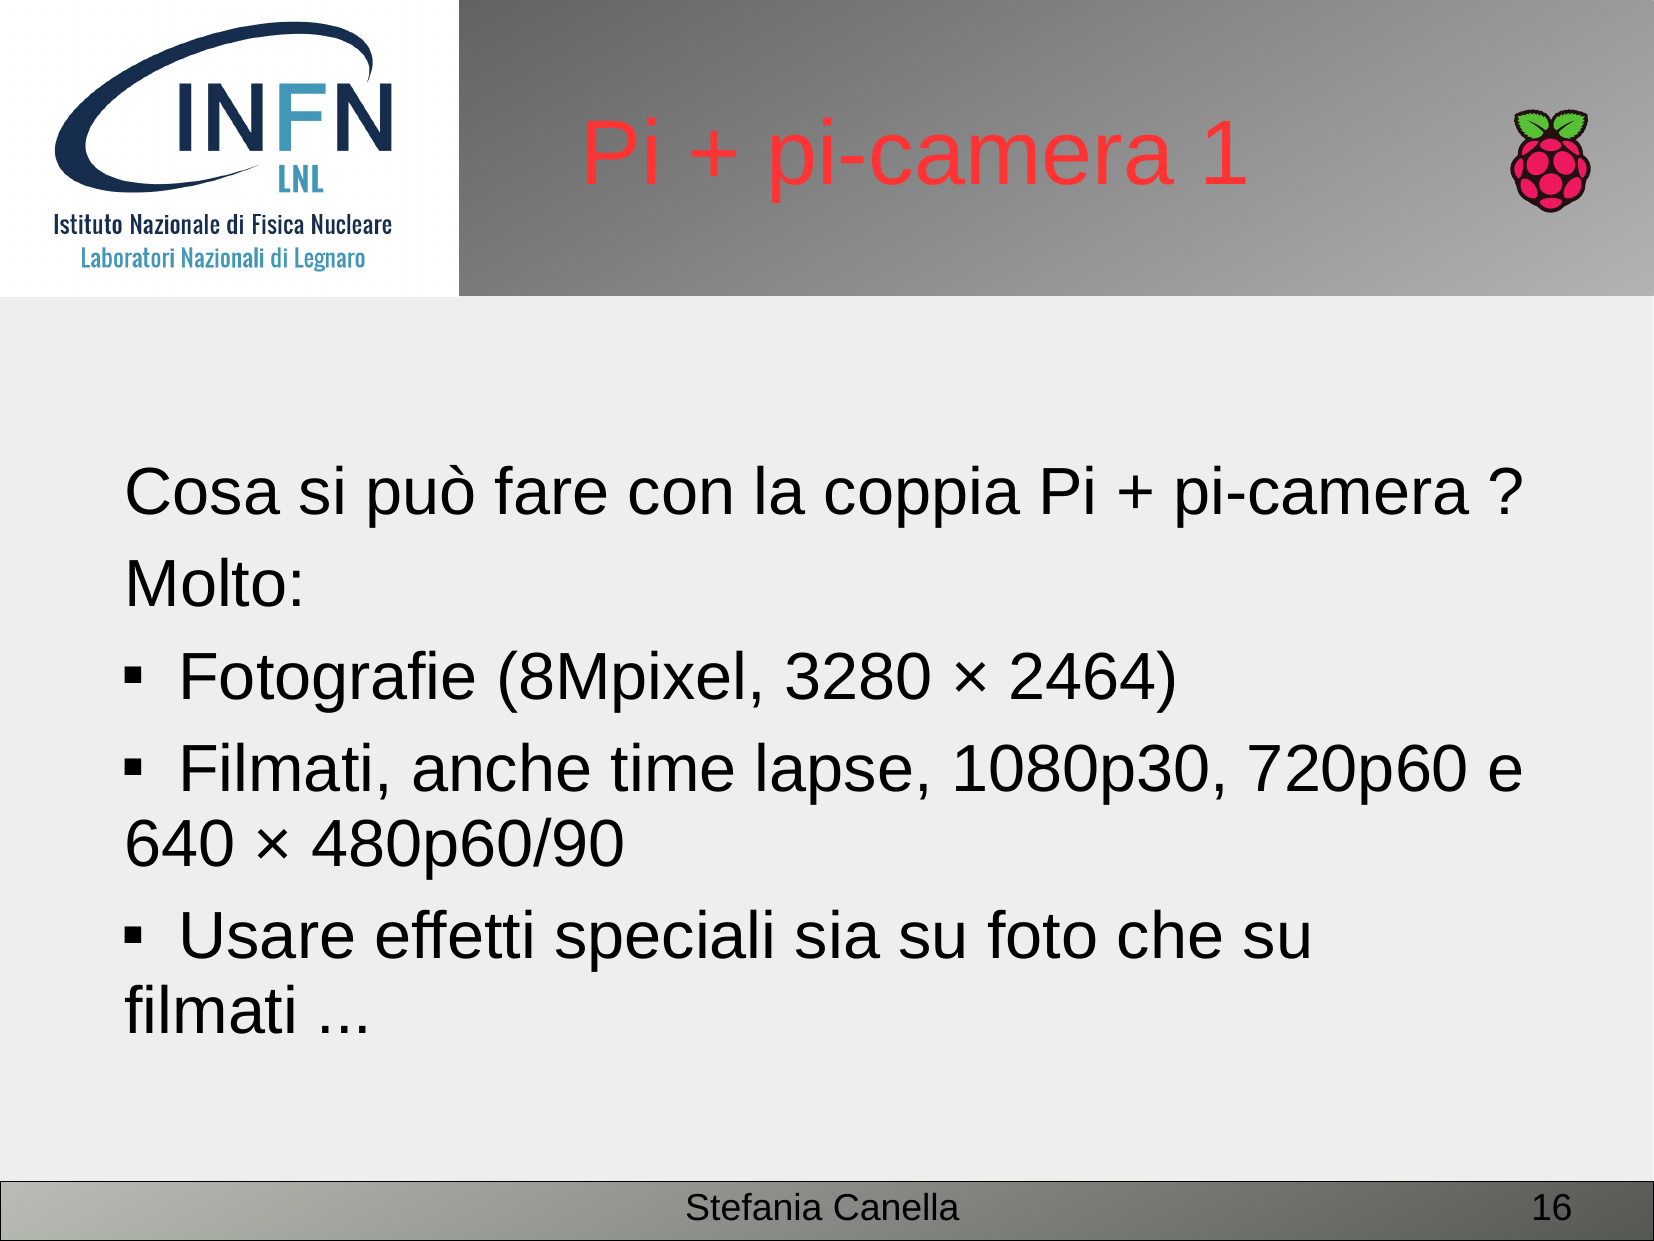

# Pi + pi-camera 1
Cosa si può fare con la coppia Pi + pi-camera ?
Molto:
 Fotografie (8Mpixel, 3280 × 2464)
 Filmati, anche time lapse, 1080p30, 720p60 e 640 × 480p60/90
 Usare effetti speciali sia su foto che su filmati ...
Stefania Canella